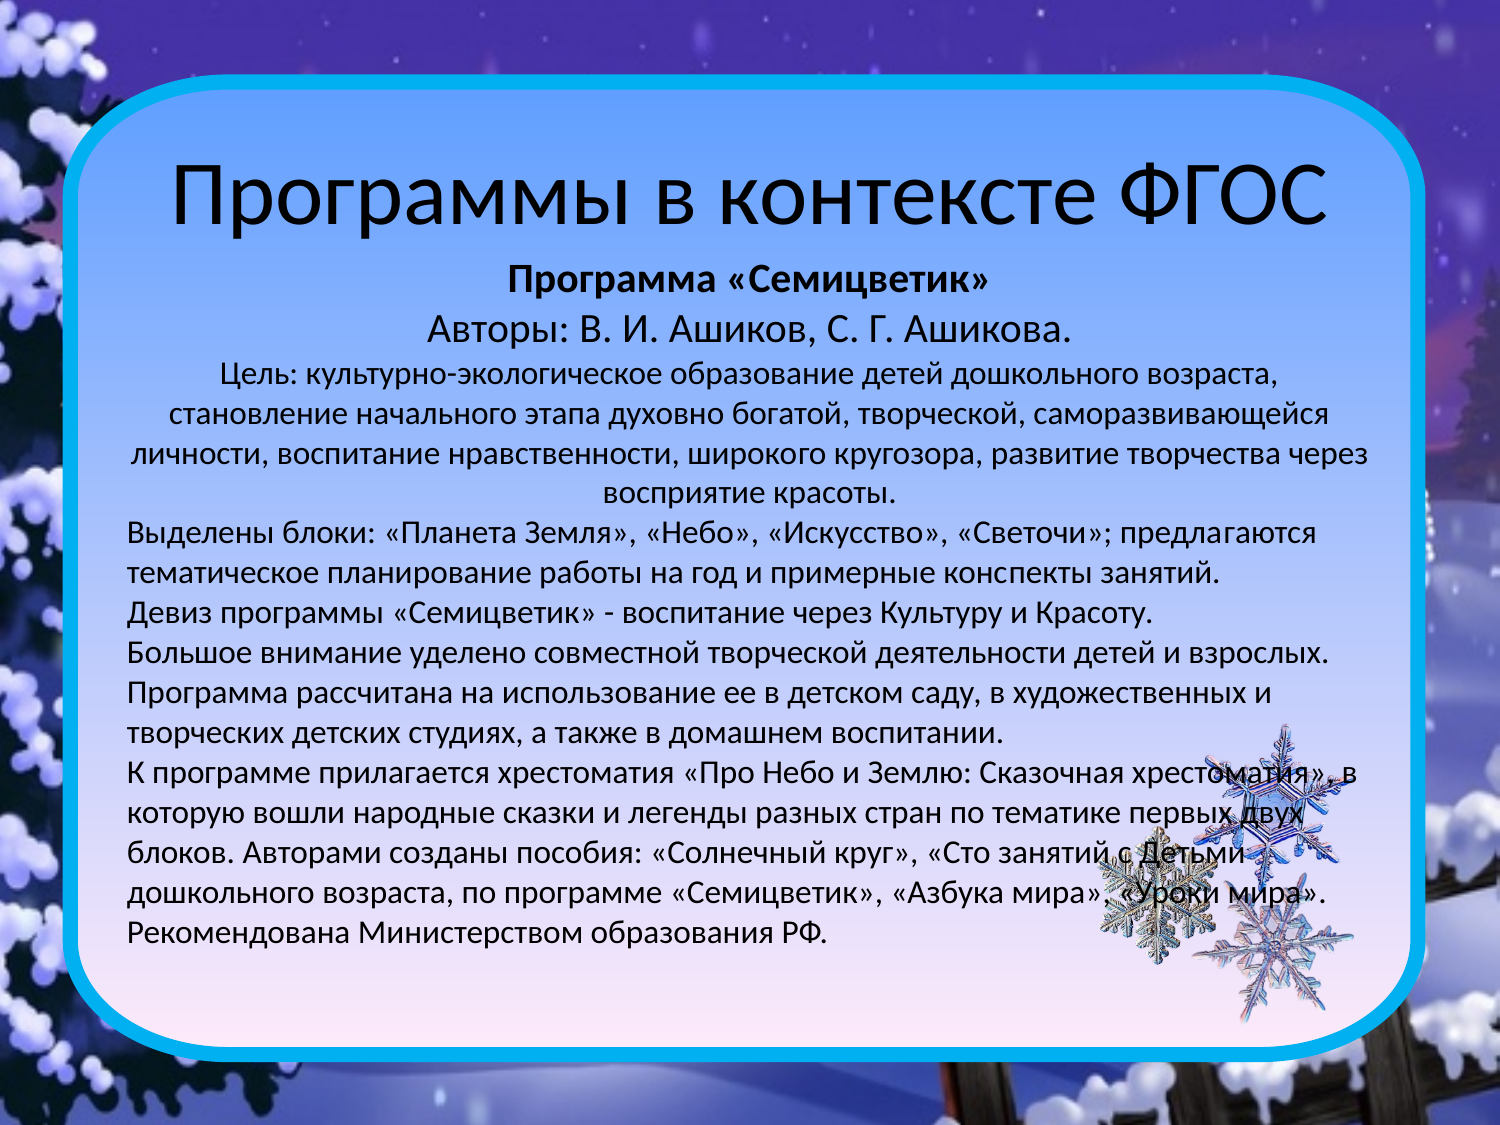

# Программы в контексте ФГОС
Программа «Семицветик»
Авторы: В. И. Ашиков, С. Г. Ашикова.
Цель: культурно-экологическое образование детей дошкольного возраста, становление начального этапа духовно богатой, творческой, саморазвивающейся личности, воспитание нравственности, широко­го кругозора, развитие творчества через восприятие красоты.
Выделе­ны блоки: «Планета Земля», «Небо», «Искусство», «Светочи»; предла­гаются тематическое планирование работы на год и примерные конс­пекты занятий.
Девиз программы «Семицветик» - воспитание через Культуру и Красоту.
Большое внимание уделено совместной творческой деятельности детей и взрослых. Программа рассчитана на использование ее в детском саду, в художественных и творческих детских студиях, а также в домашнем воспитании.
К программе прилагается хрестоматия «Про Небо и Землю: Сказочная хрестоматия», в которую вошли народные сказки и легенды разных стран по тематике первых двух блоков. Авторами созданы пособия: «Солнечный круг», «Сто занятий с Детьми дошкольного возраста, по программе «Семицветик», «Азбука мира», «Уроки мира».
Рекомендована Министерством образования РФ.